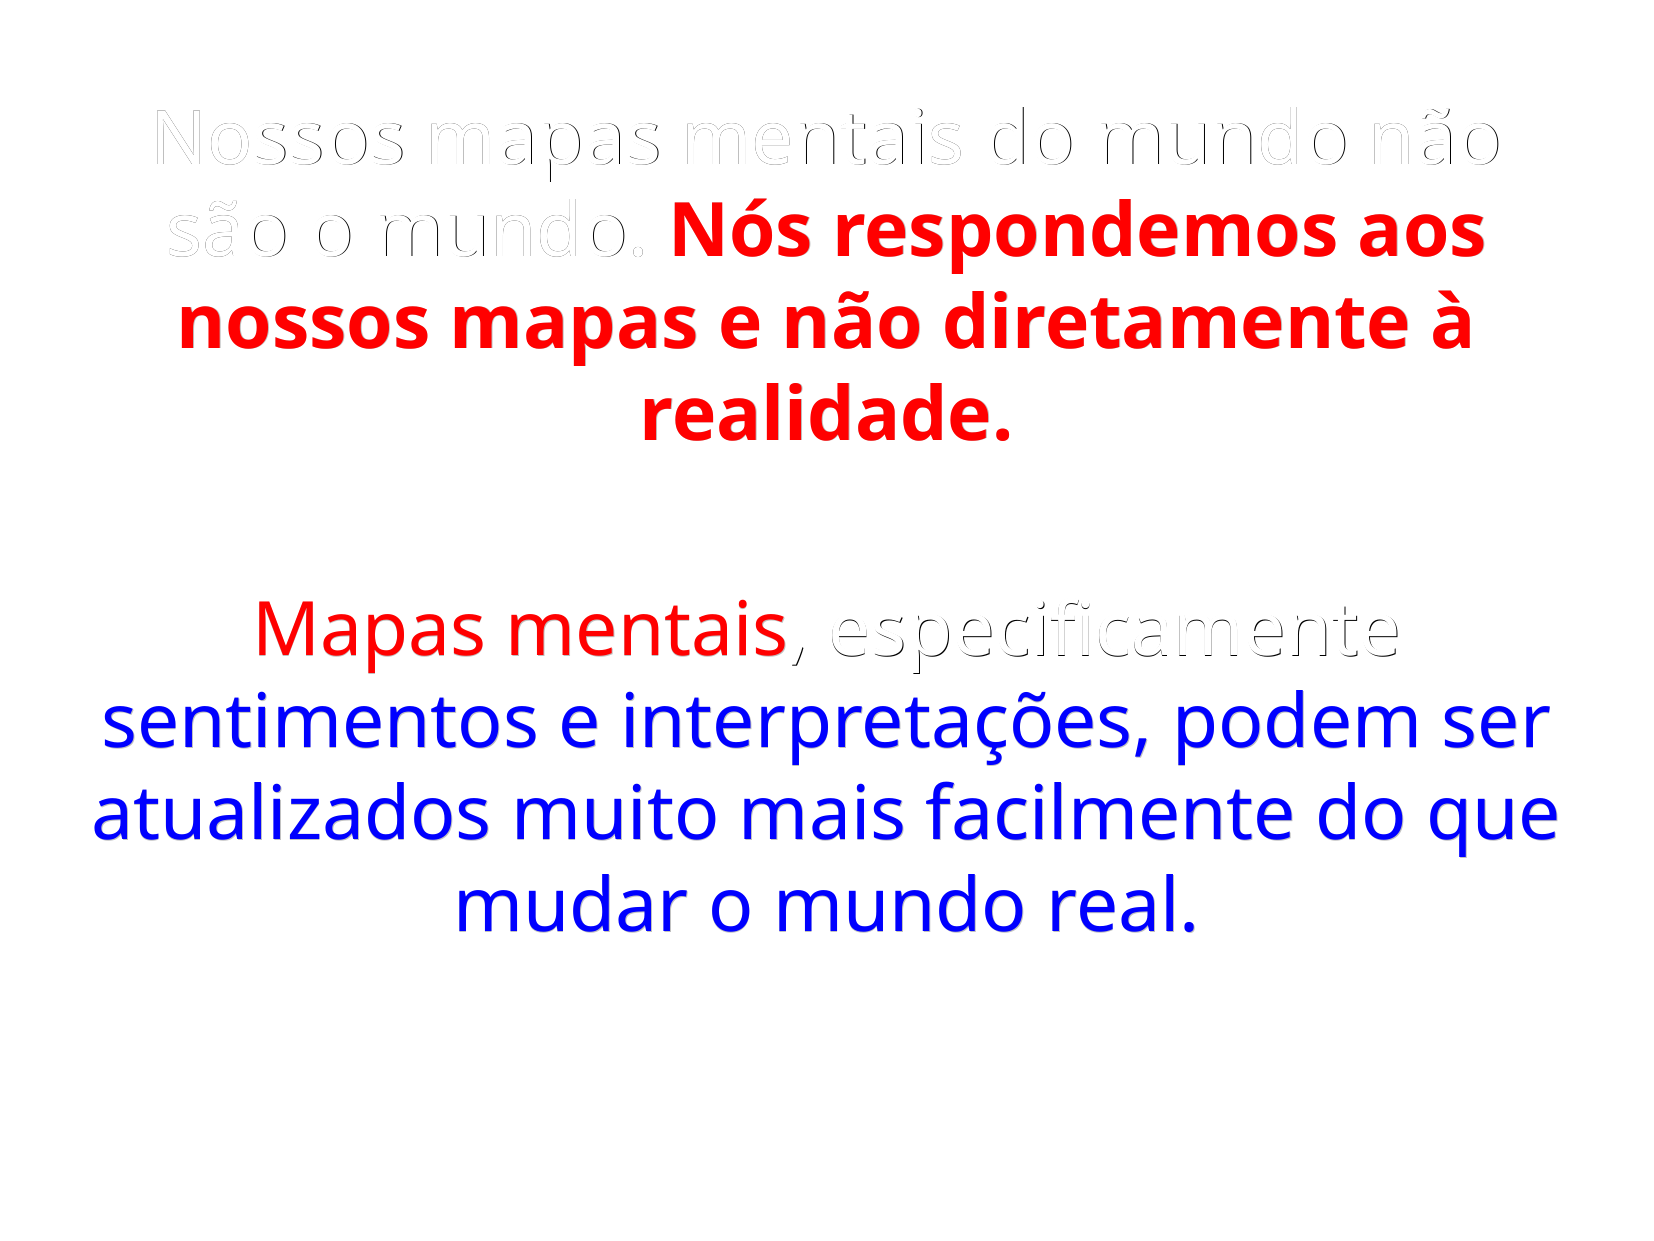

Nossos mapas mentais do mundo não são o mundo. Nós respondemos aos nossos mapas e não diretamente à realidade.
Mapas mentais, especificamente sentimentos e interpretações, podem ser atualizados muito mais facilmente do que mudar o mundo real.
#